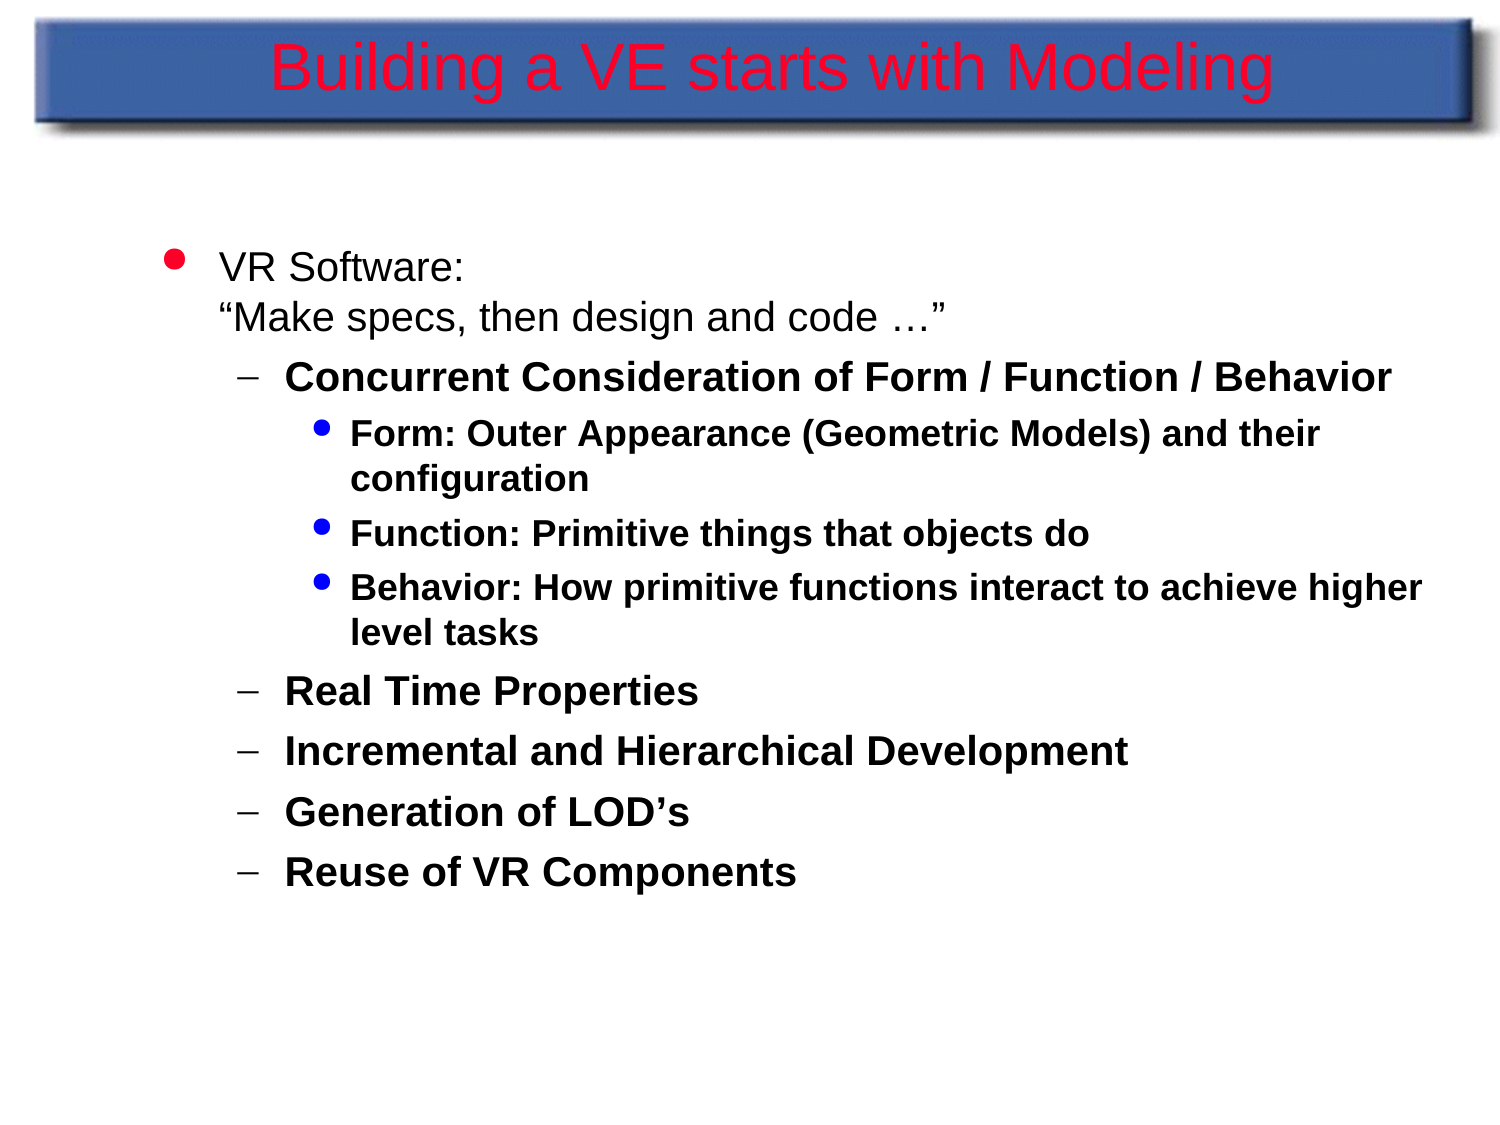

Building a VE starts with Modeling
VR Software:
“Make specs, then design and code …”
Concurrent Consideration of Form / Function / Behavior
Form: Outer Appearance (Geometric Models) and their configuration
Function: Primitive things that objects do
Behavior: How primitive functions interact to achieve higher level tasks
Real Time Properties
Incremental and Hierarchical Development
Generation of LOD’s
Reuse of VR Components